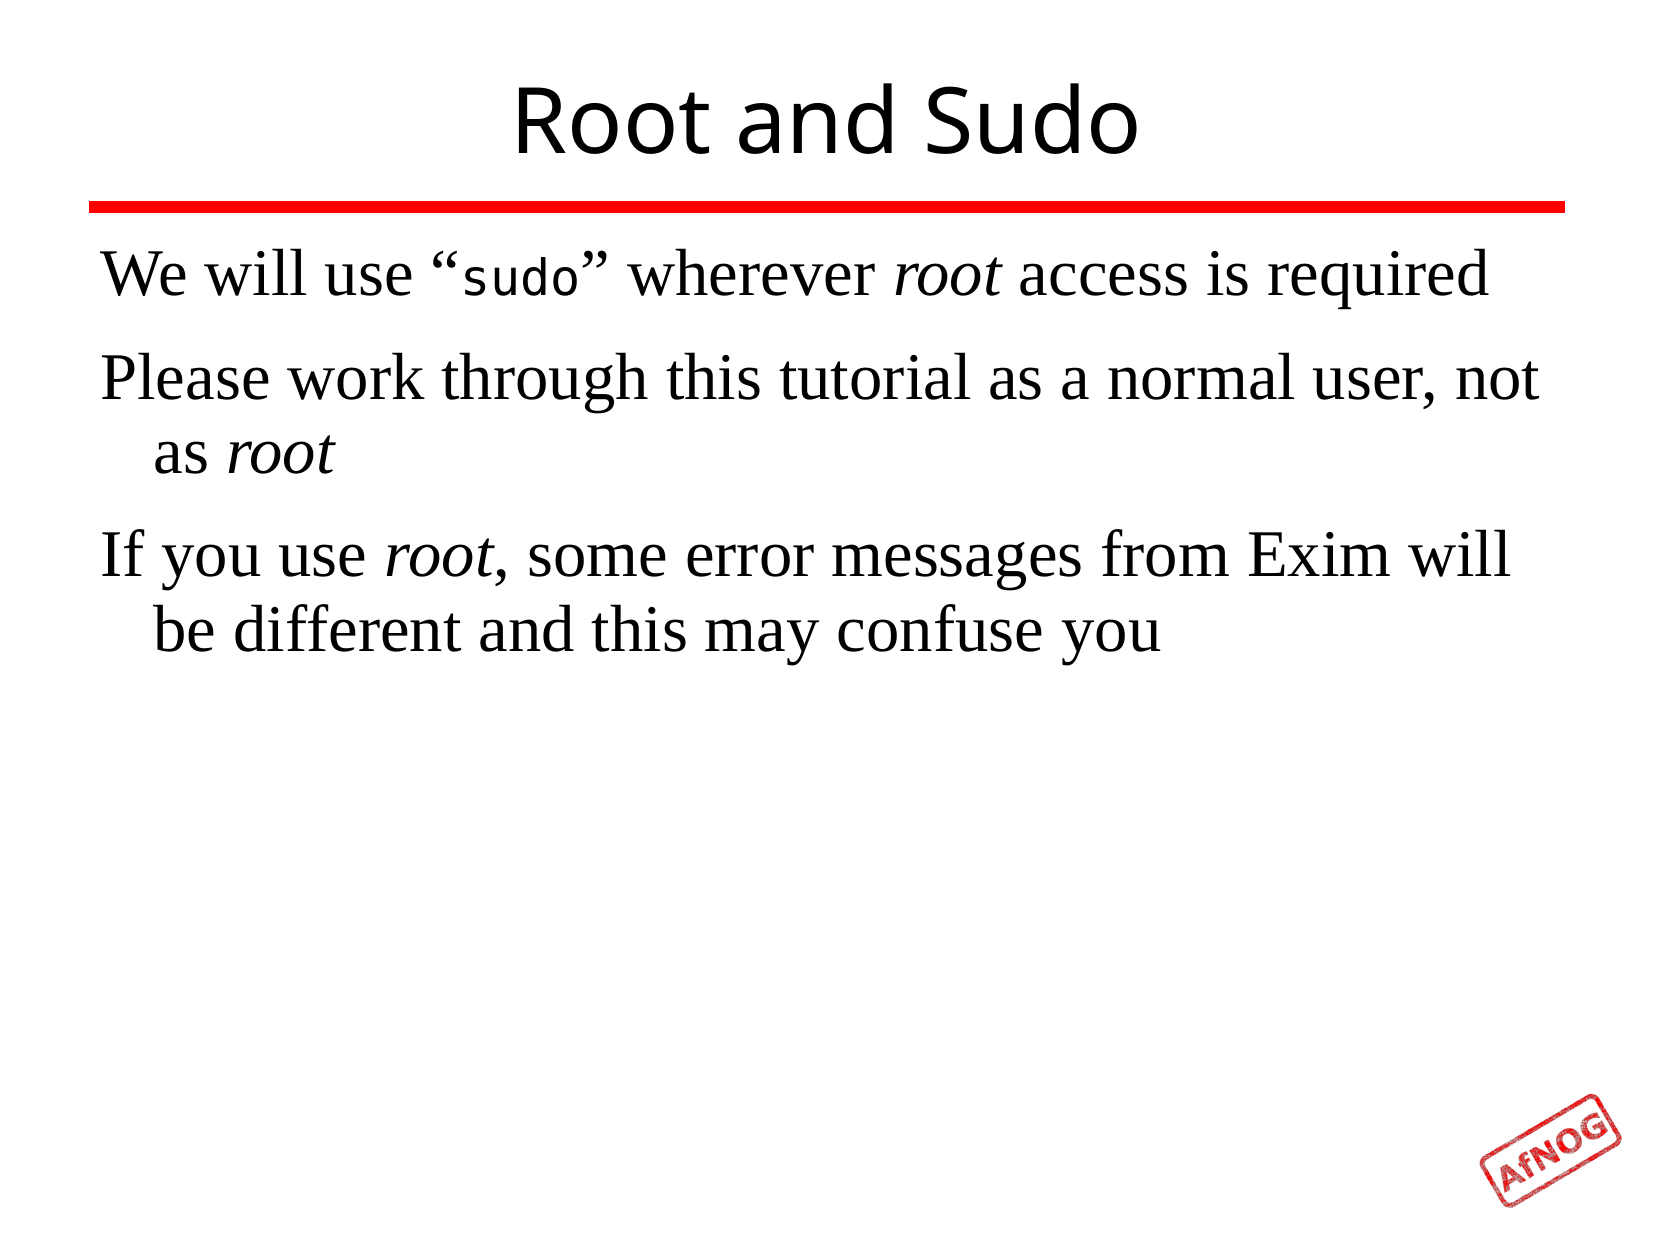

# Root and Sudo
We will use “sudo” wherever root access is required
Please work through this tutorial as a normal user, not as root
If you use root, some error messages from Exim will be different and this may confuse you